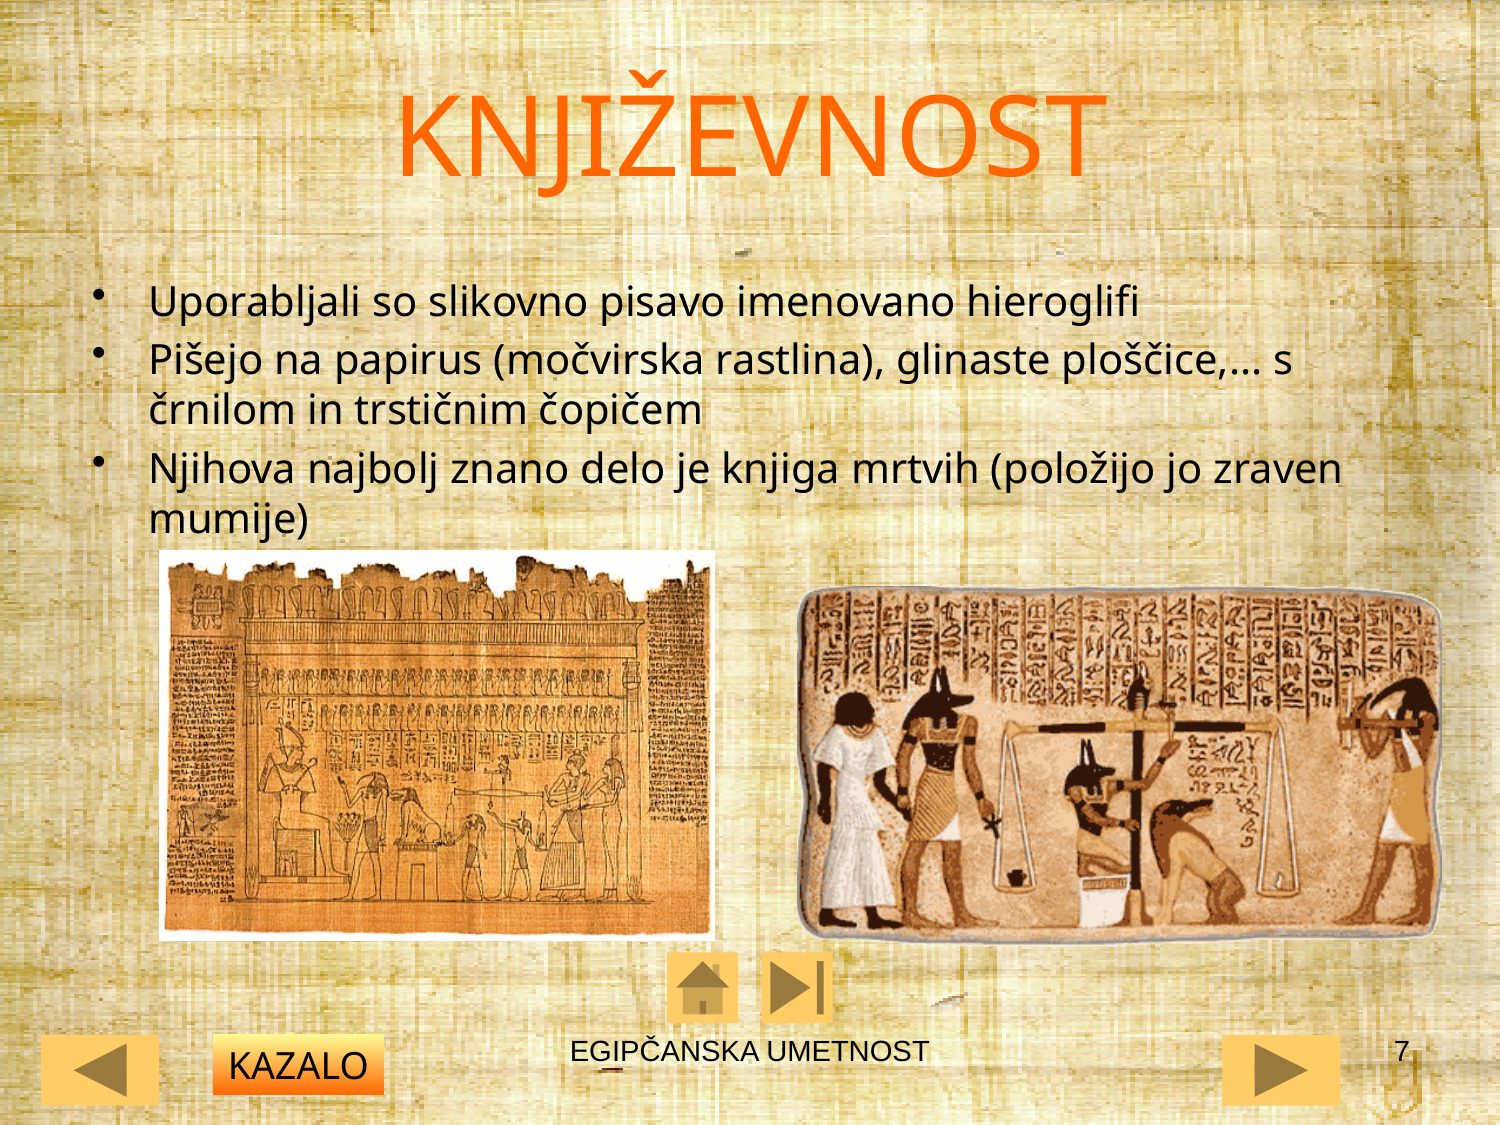

# KNJIŽEVNOST
Uporabljali so slikovno pisavo imenovano hieroglifi
Pišejo na papirus (močvirska rastlina), glinaste ploščice,... s črnilom in trstičnim čopičem
Njihova najbolj znano delo je knjiga mrtvih (položijo jo zraven mumije)
EGIPČANSKA UMETNOST
KAZALO